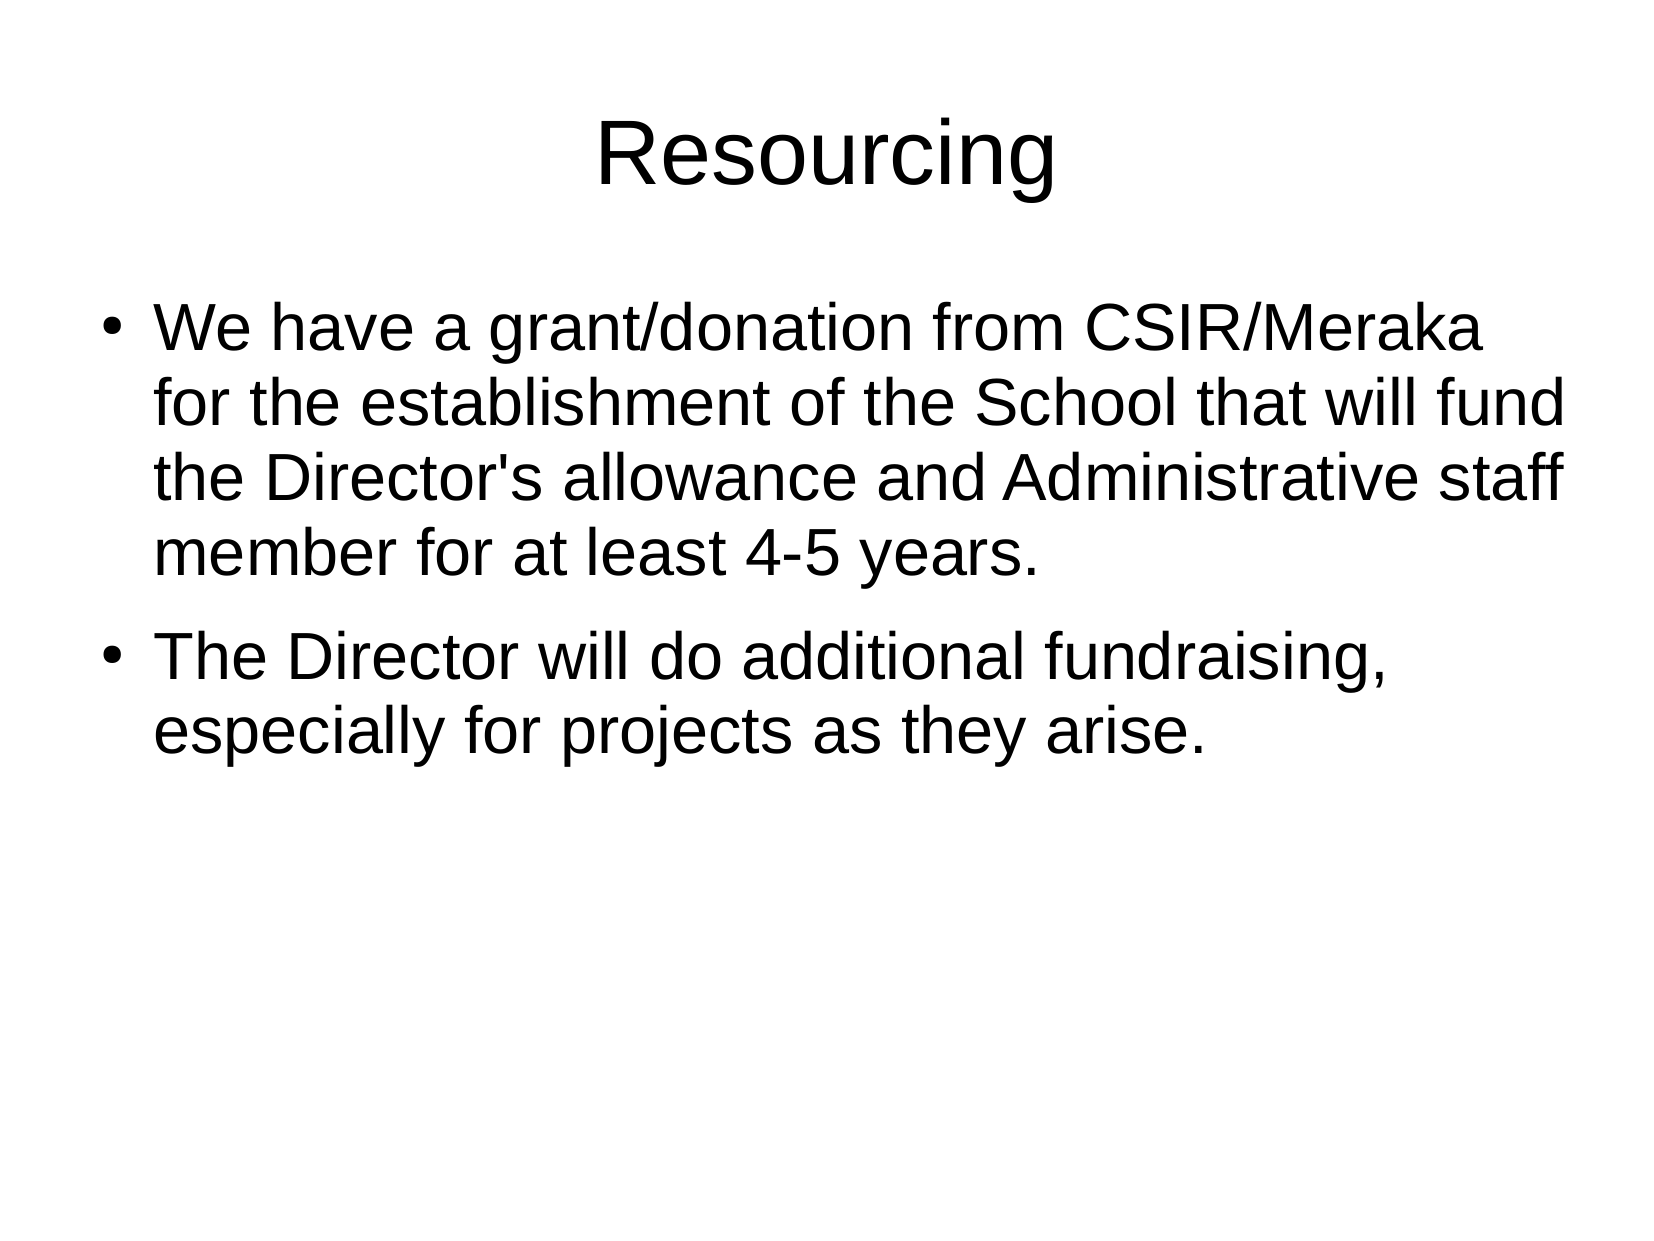

# Resourcing
We have a grant/donation from CSIR/Meraka for the establishment of the School that will fund the Director's allowance and Administrative staff member for at least 4-5 years.
The Director will do additional fundraising, especially for projects as they arise.